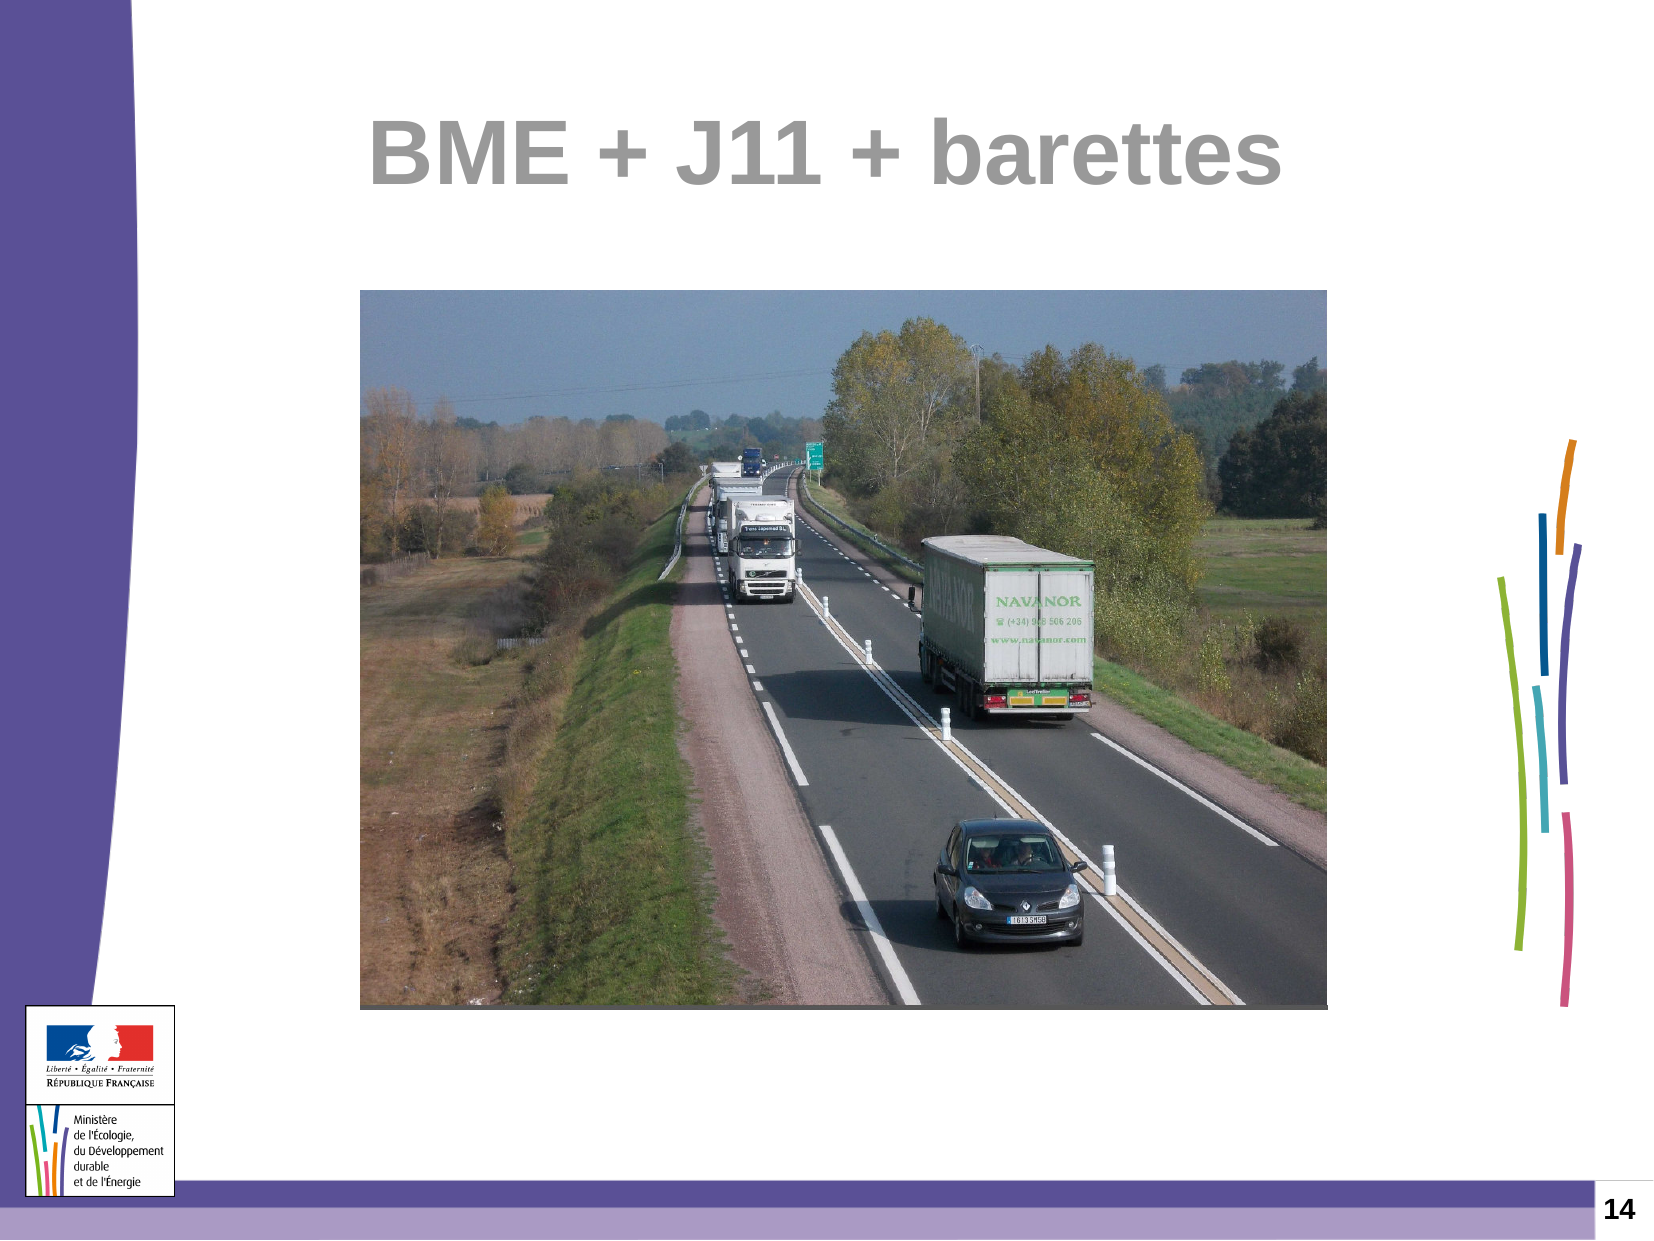

# BME + J11 + barettes
14